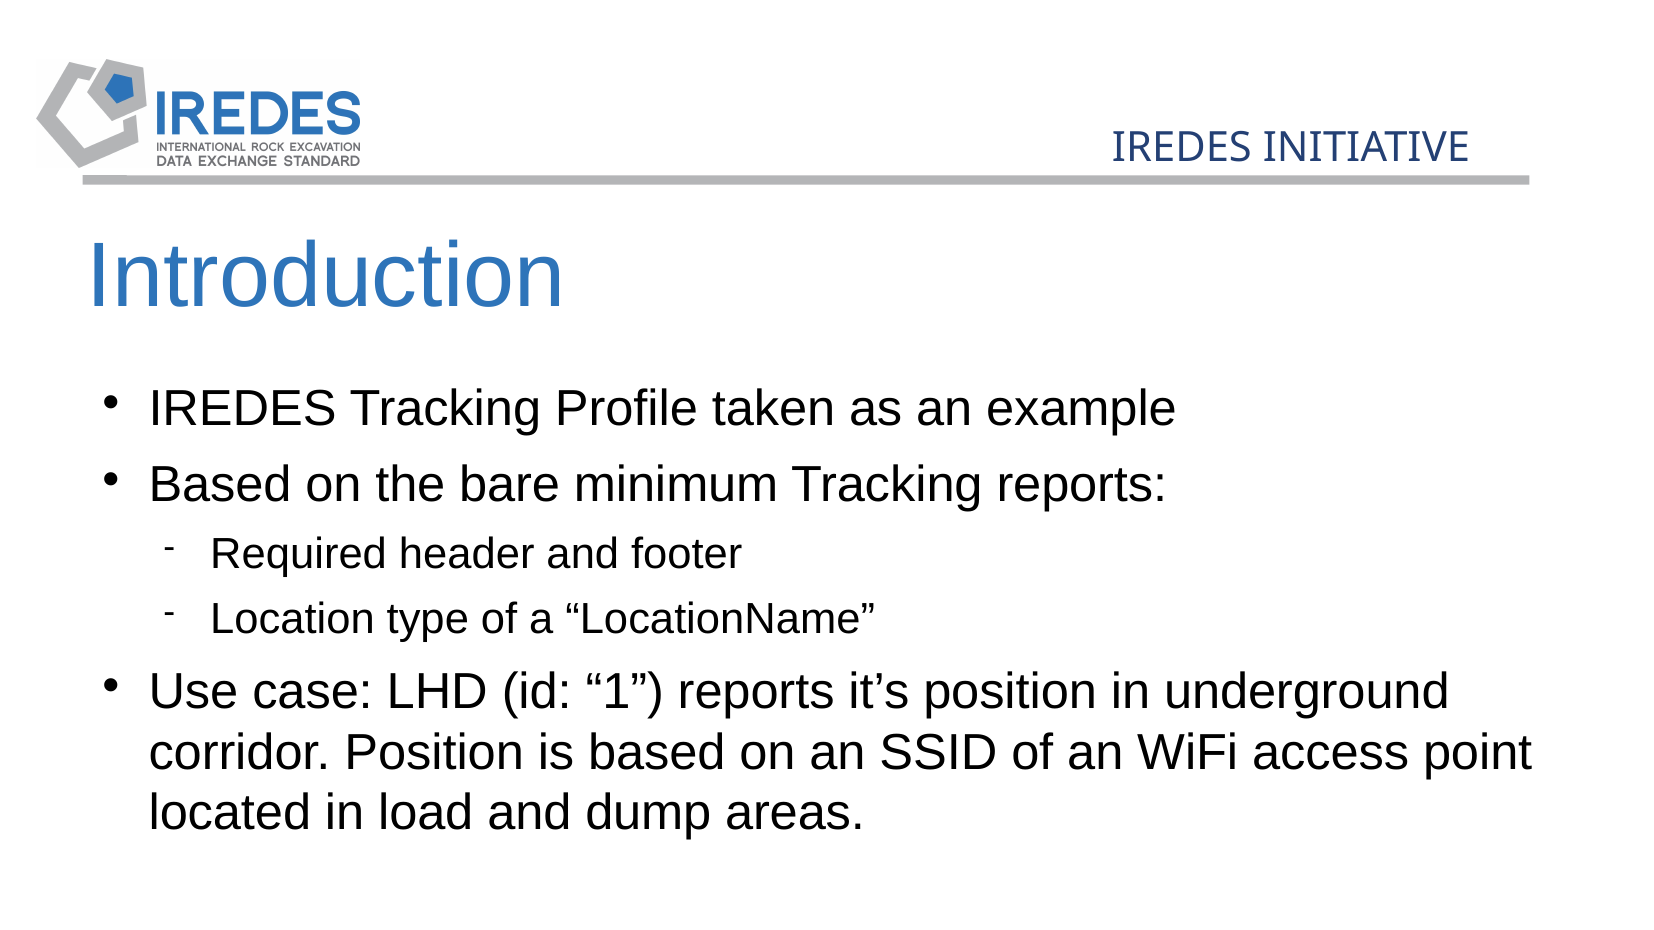

Introduction
IREDES Tracking Profile taken as an example
Based on the bare minimum Tracking reports:
Required header and footer
Location type of a “LocationName”
Use case: LHD (id: “1”) reports it’s position in underground corridor. Position is based on an SSID of an WiFi access point located in load and dump areas.